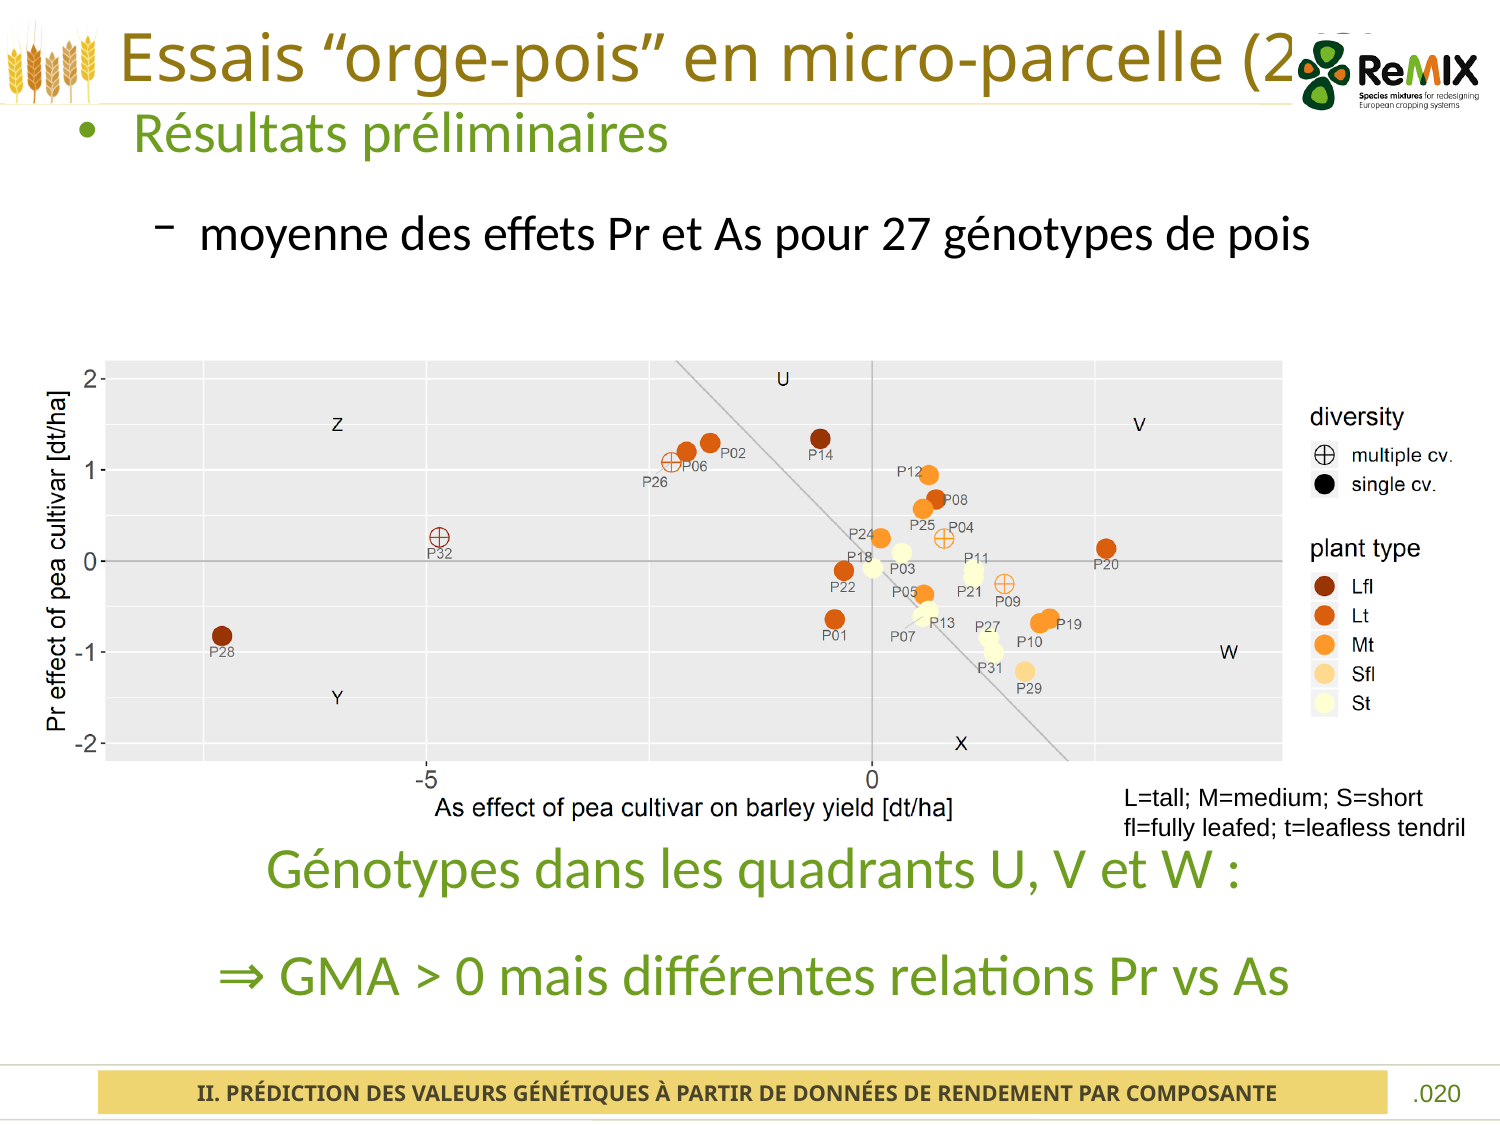

# Essais “orge-pois” en micro-parcelle (2/2)
Résultats préliminaires
moyenne des effets Pr et As pour 27 génotypes de pois
Génotypes dans les quadrants U, V et W :
⇒ GMA > 0 mais différentes relations Pr vs As
L=tall; M=medium; S=short
fl=fully leafed; t=leafless tendril
II. PRÉDICTION DES VALEURS GÉNÉTIQUES À PARTIR DE DONNÉES DE RENDEMENT PAR COMPOSANTE